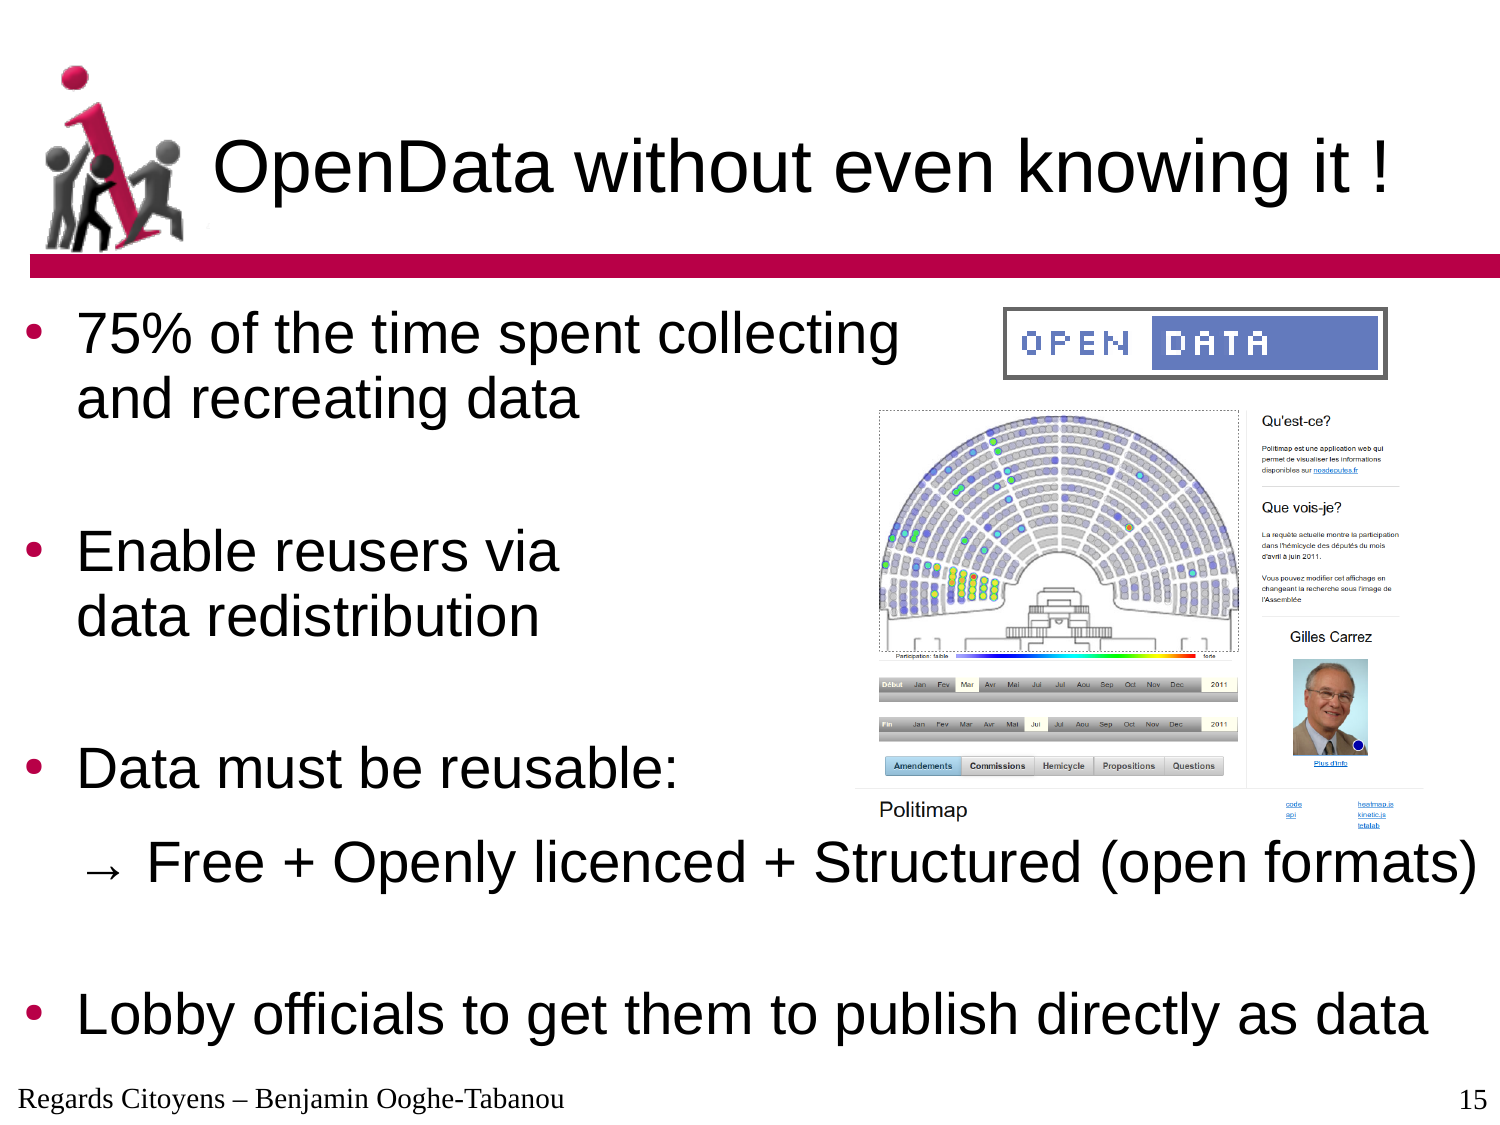

# OpenData without even knowing it !
75% of the time spent collecting
and recreating data
Enable reusers via
data redistribution
Data must be reusable:
→ Free + Openly licenced + Structured (open formats)
Lobby officials to get them to publish directly as data
Regards Citoyens - Split 2015
15